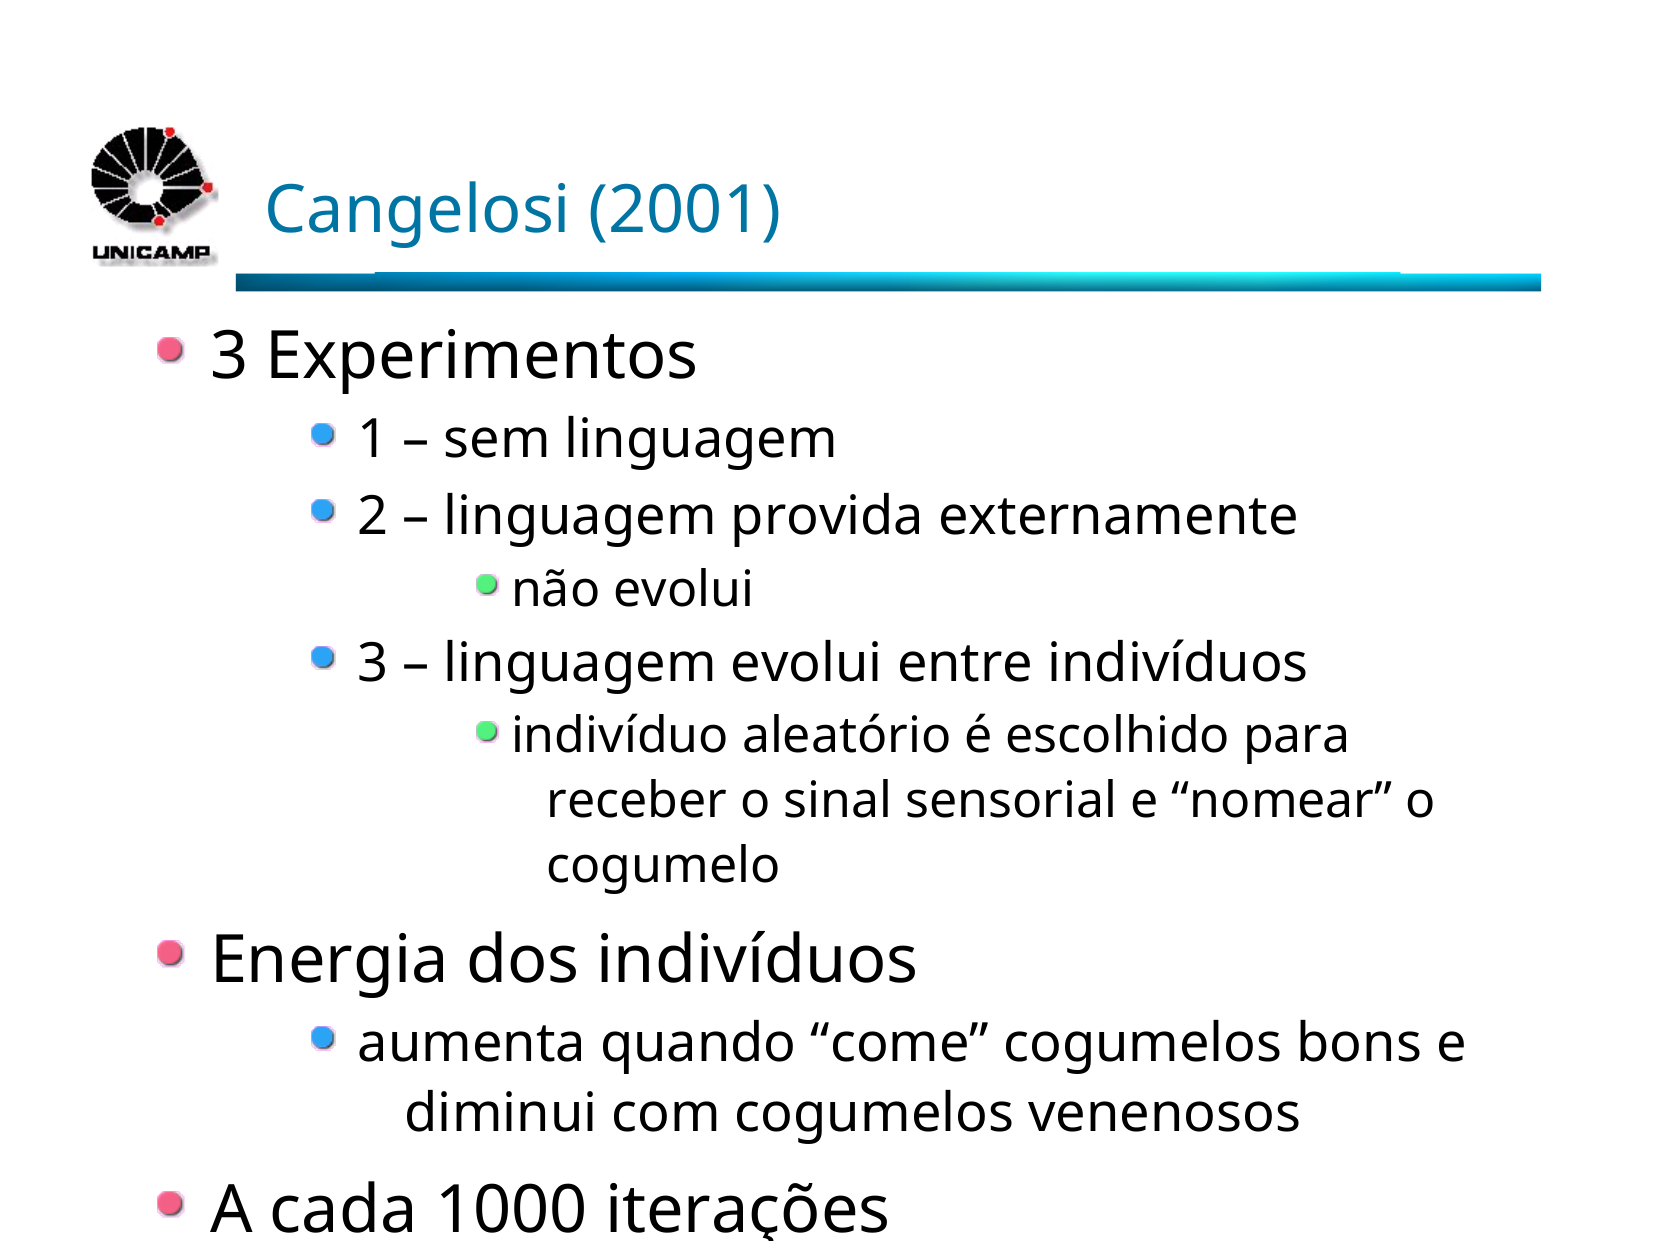

# Cangelosi (2001)
3 Experimentos
1 – sem linguagem
2 – linguagem provida externamente
não evolui
3 – linguagem evolui entre indivíduos
indivíduo aleatório é escolhido para receber o sinal sensorial e “nomear” o cogumelo
Energia dos indivíduos
aumenta quando “come” cogumelos bons e diminui com cogumelos venenosos
A cada 1000 iterações
energia é medida e utilizada como fitness